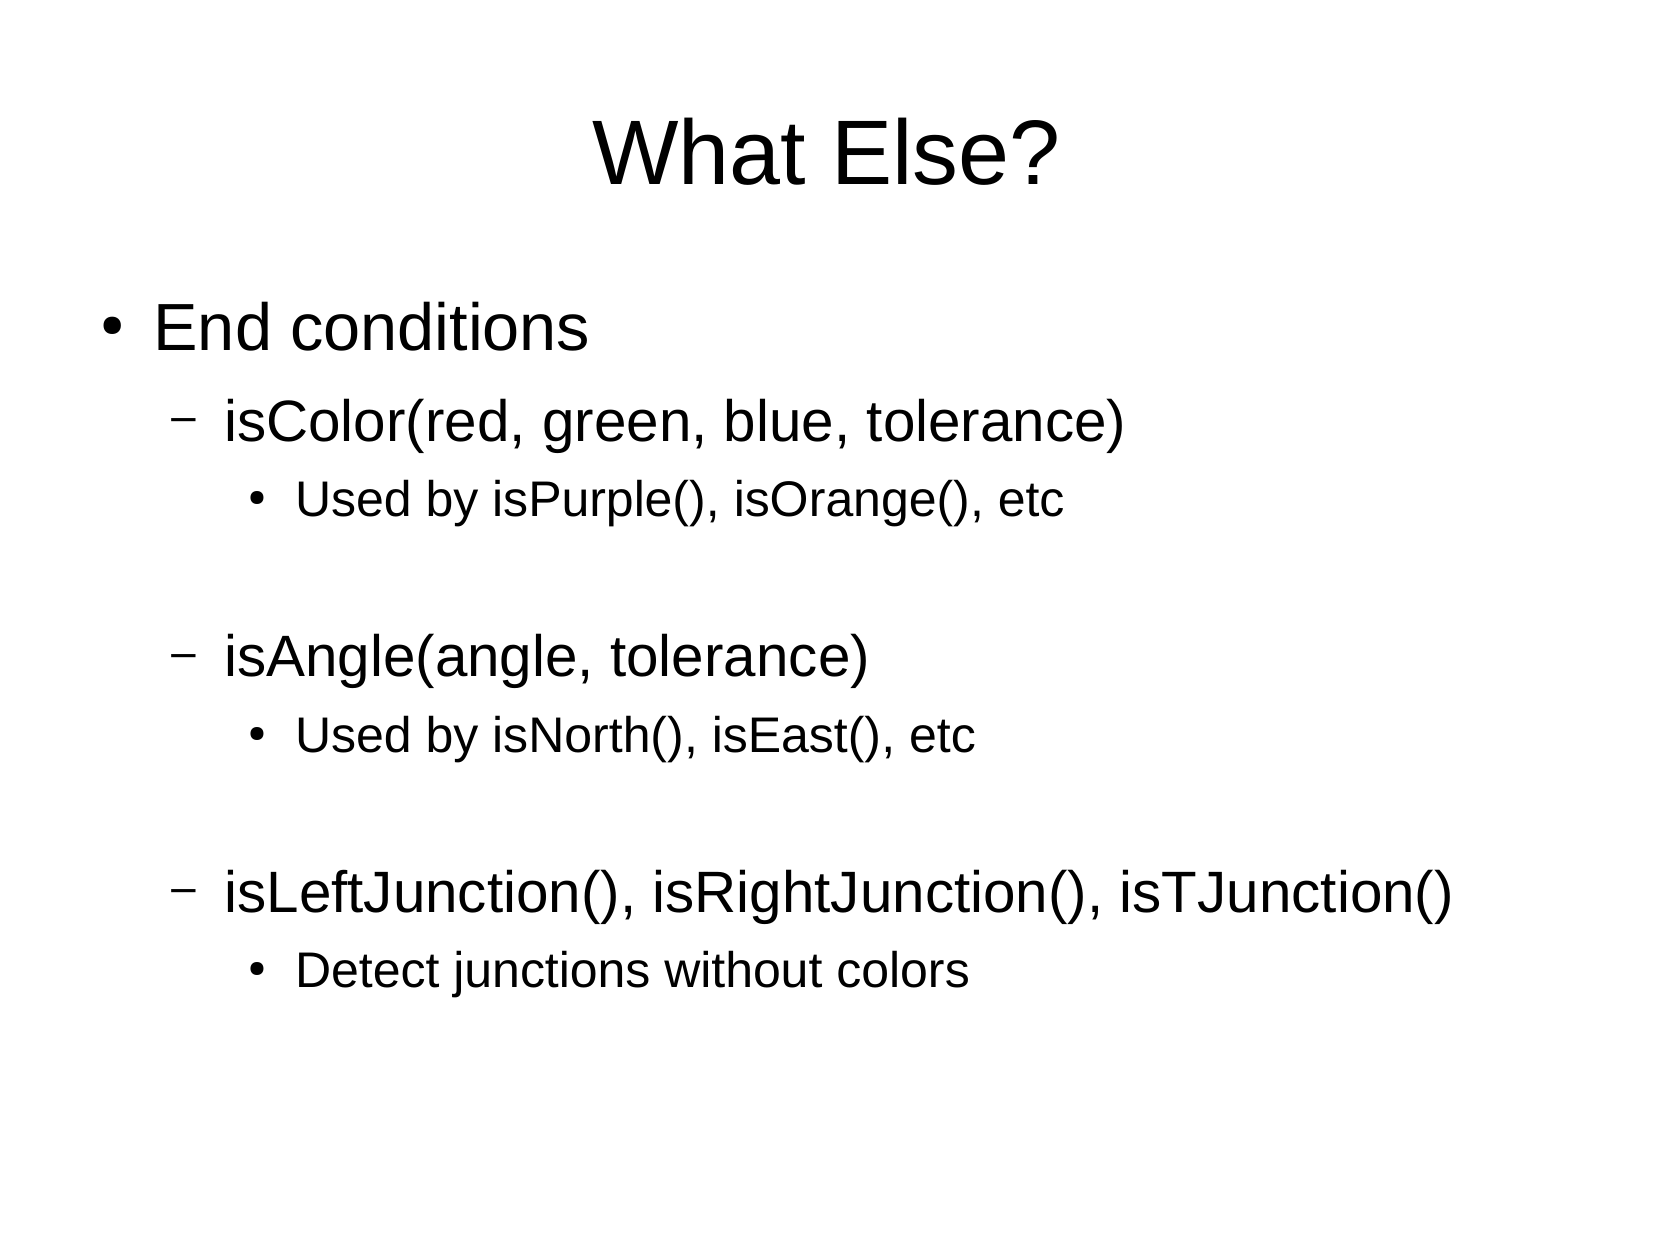

# What Else?
End conditions
isColor(red, green, blue, tolerance)
Used by isPurple(), isOrange(), etc
isAngle(angle, tolerance)
Used by isNorth(), isEast(), etc
isLeftJunction(), isRightJunction(), isTJunction()
Detect junctions without colors